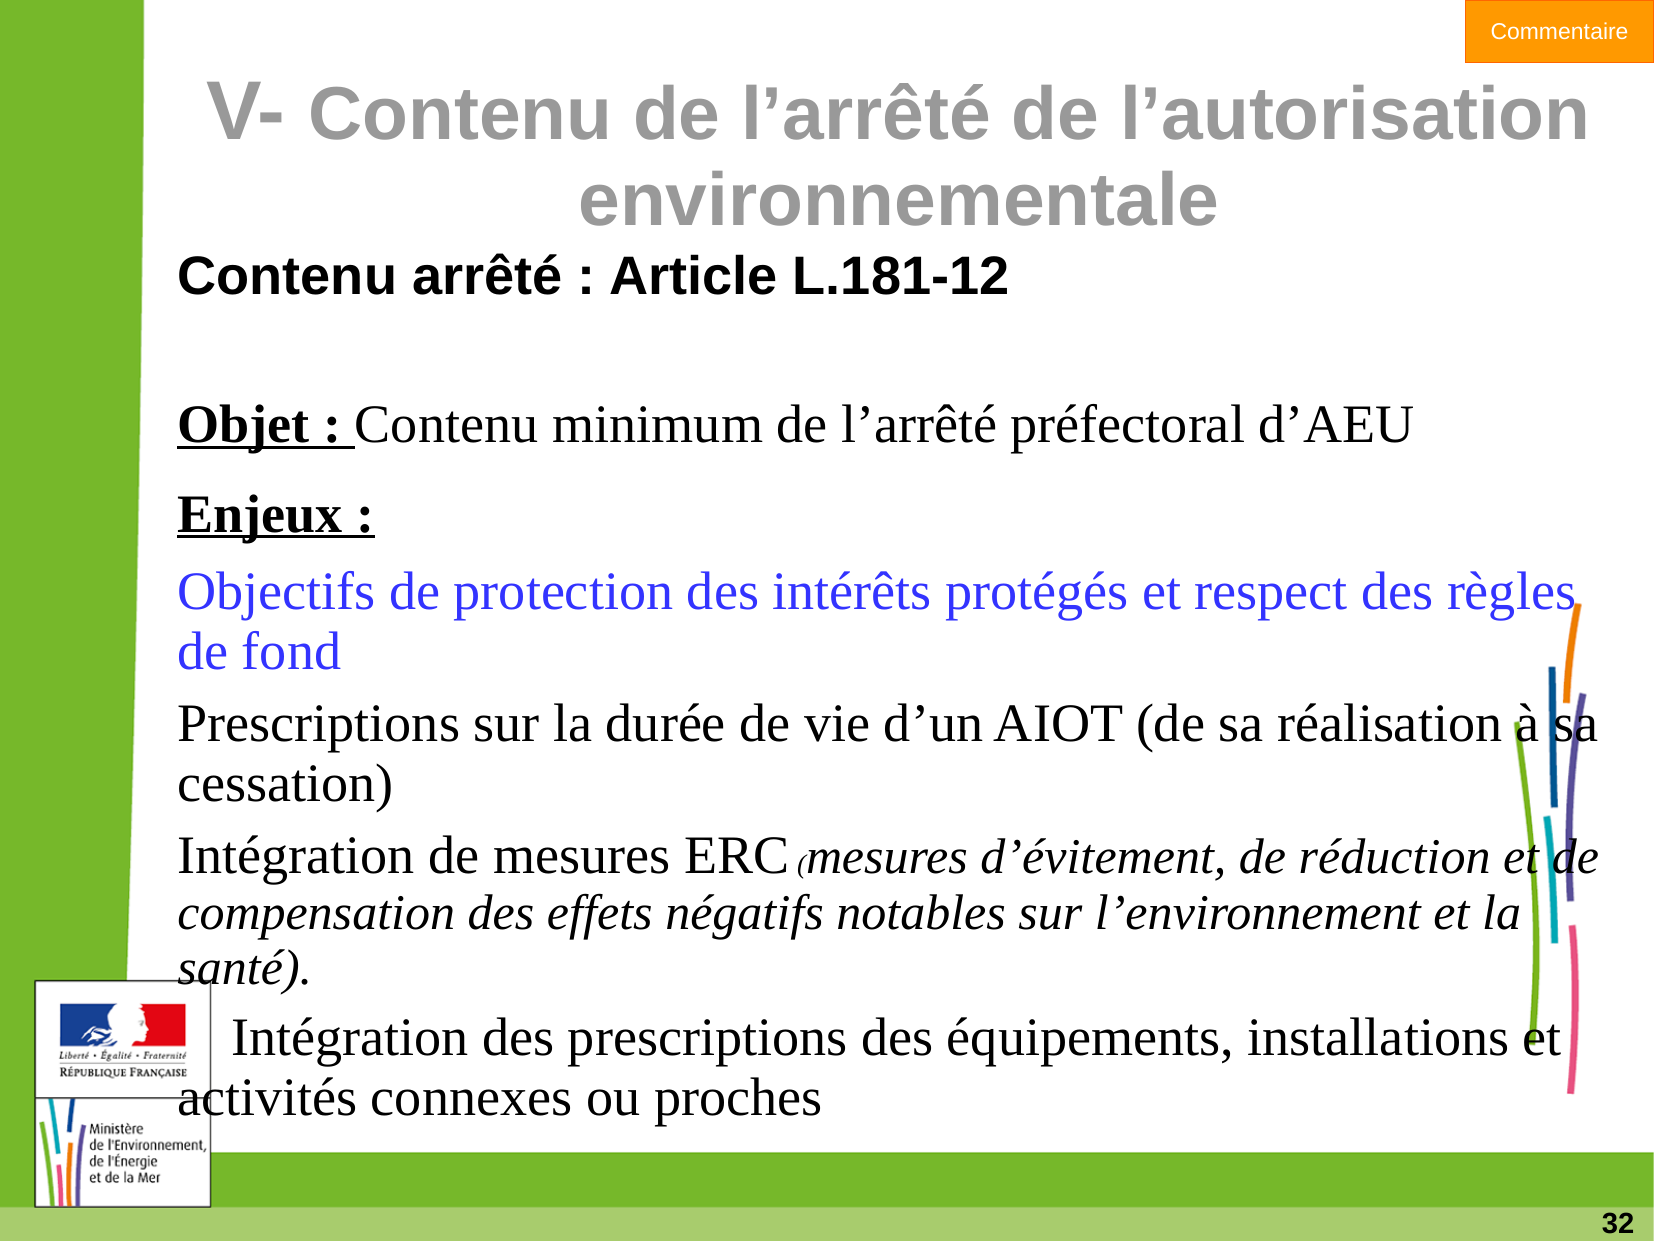

Commentaire
# V- Contenu de l’arrêté de l’autorisation environnementale
Contenu arrêté : Article L.181-12
Objet : Contenu minimum de l’arrêté préfectoral d’AEU
Enjeux :
Objectifs de protection des intérêts protégés et respect des règles de fond
Prescriptions sur la durée de vie d’un AIOT (de sa réalisation à sa cessation)
Intégration de mesures ERC (mesures d’évitement, de réduction et de compensation des effets négatifs notables sur l’environnement et la santé).
 Intégration des prescriptions des équipements, installations et activités connexes ou proches